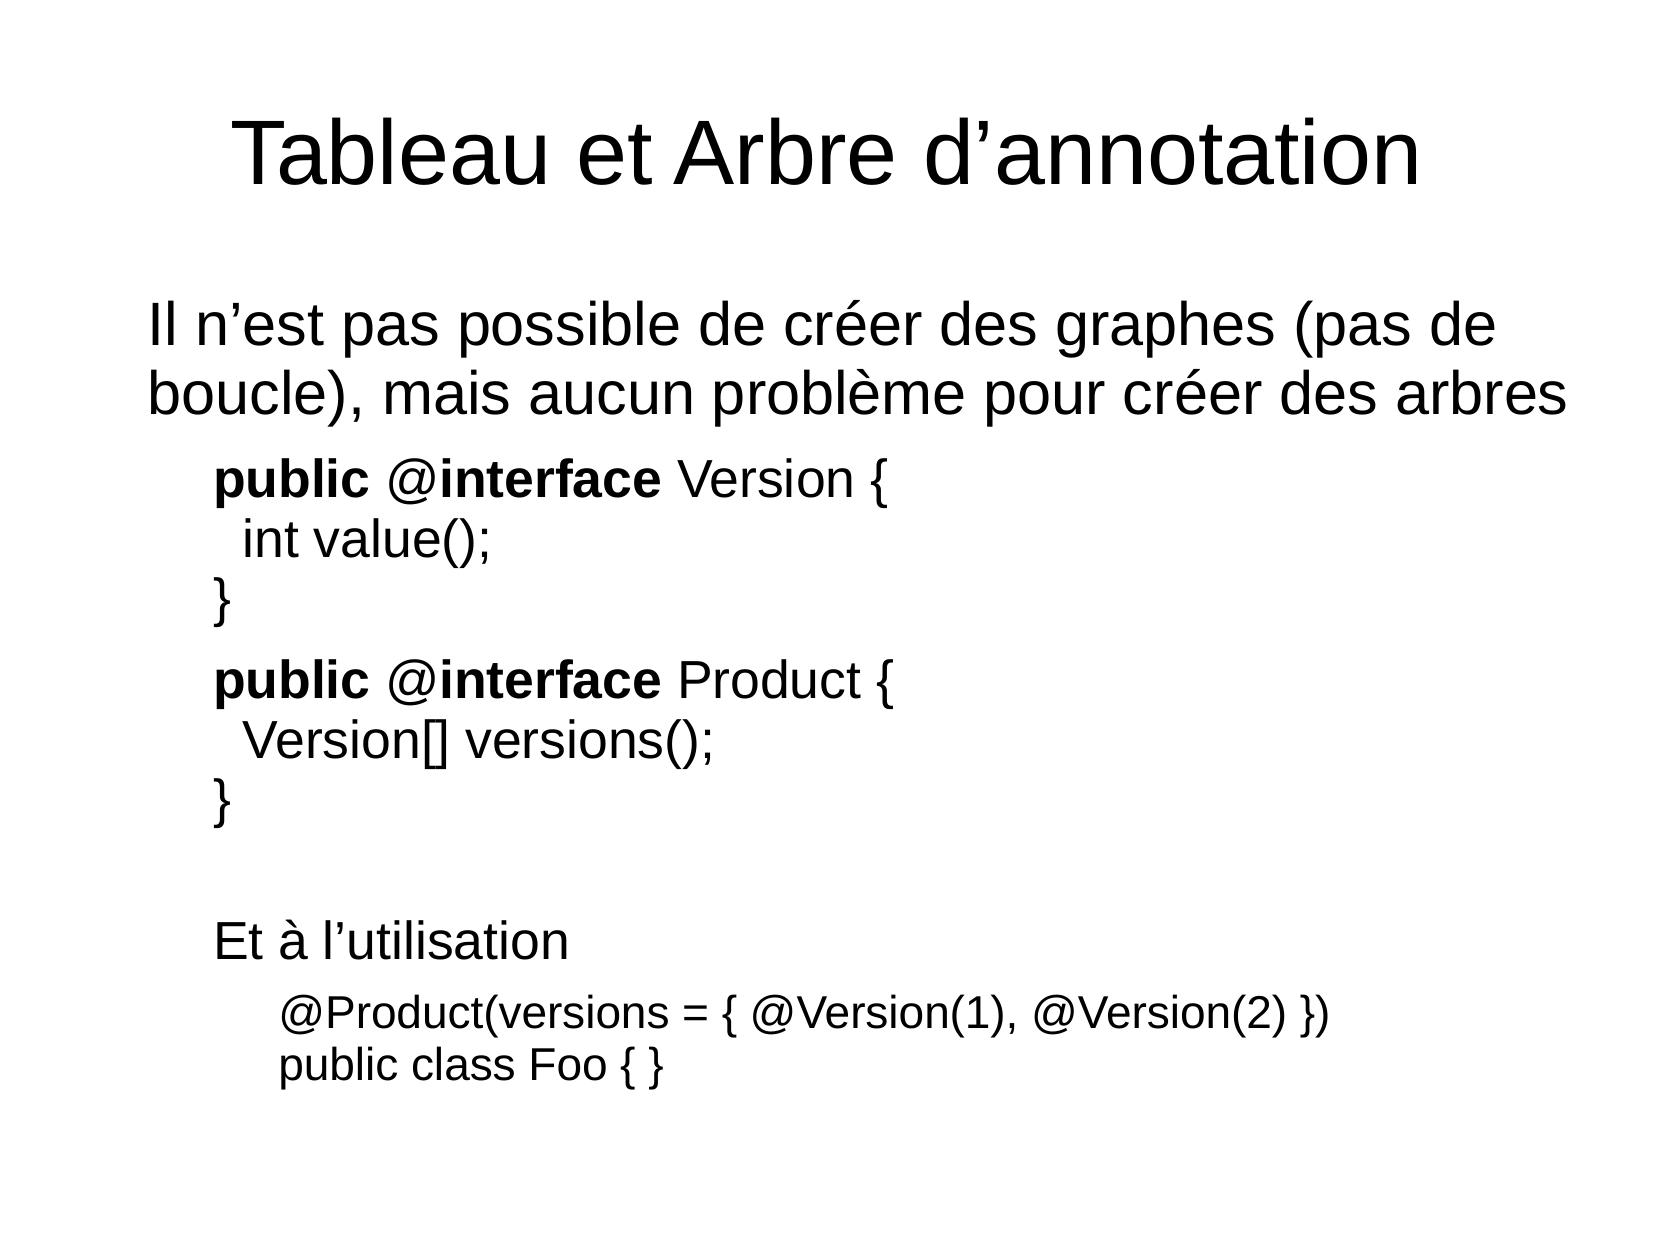

# Tableau et Arbre d’annotation
Il n’est pas possible de créer des graphes (pas de boucle), mais aucun problème pour créer des arbres
public @interface Version {
 int value();
}
public @interface Product {
 Version[] versions();
}
Et à l’utilisation
@Product(versions = { @Version(1), @Version(2) })
public class Foo { }